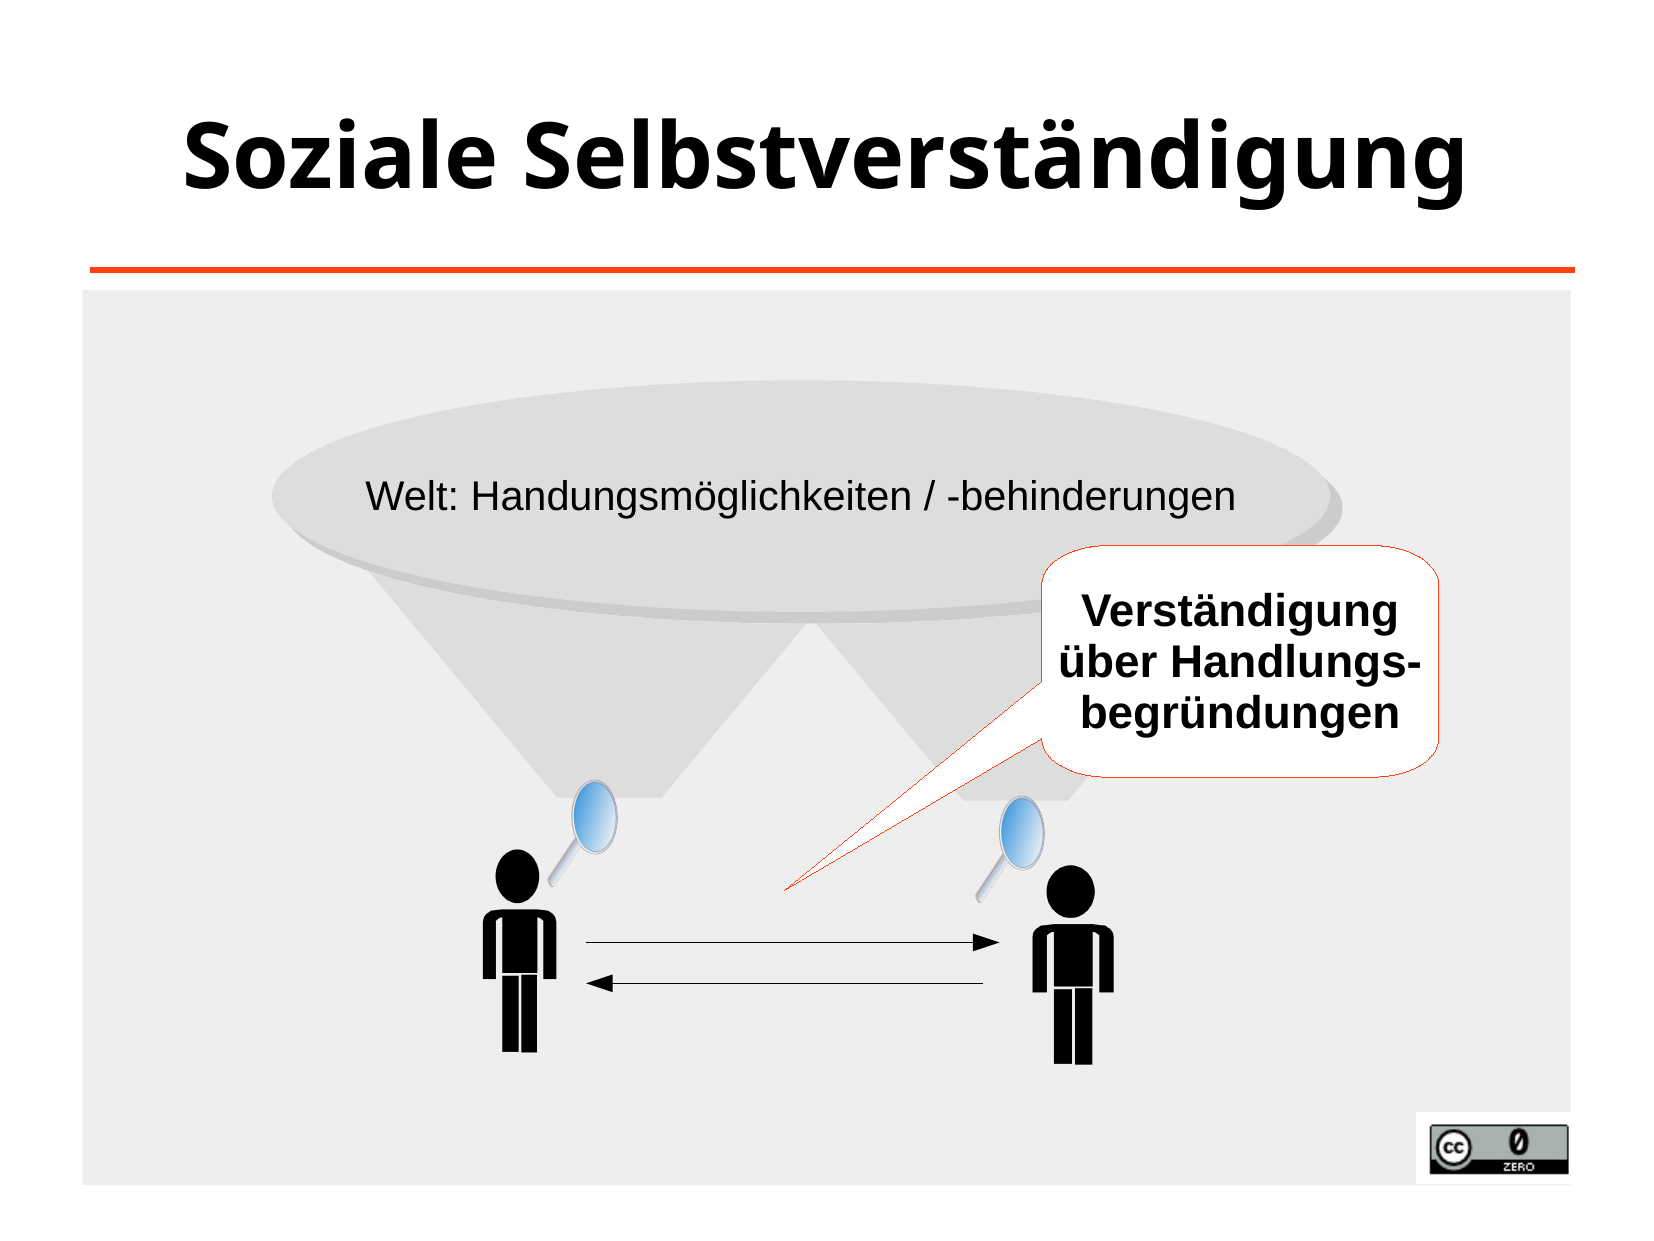

# Soziale Selbstverständigung
Welt: Handungsmöglichkeiten / -behinderungen
Verständigung
über Handlungs-
begründungen